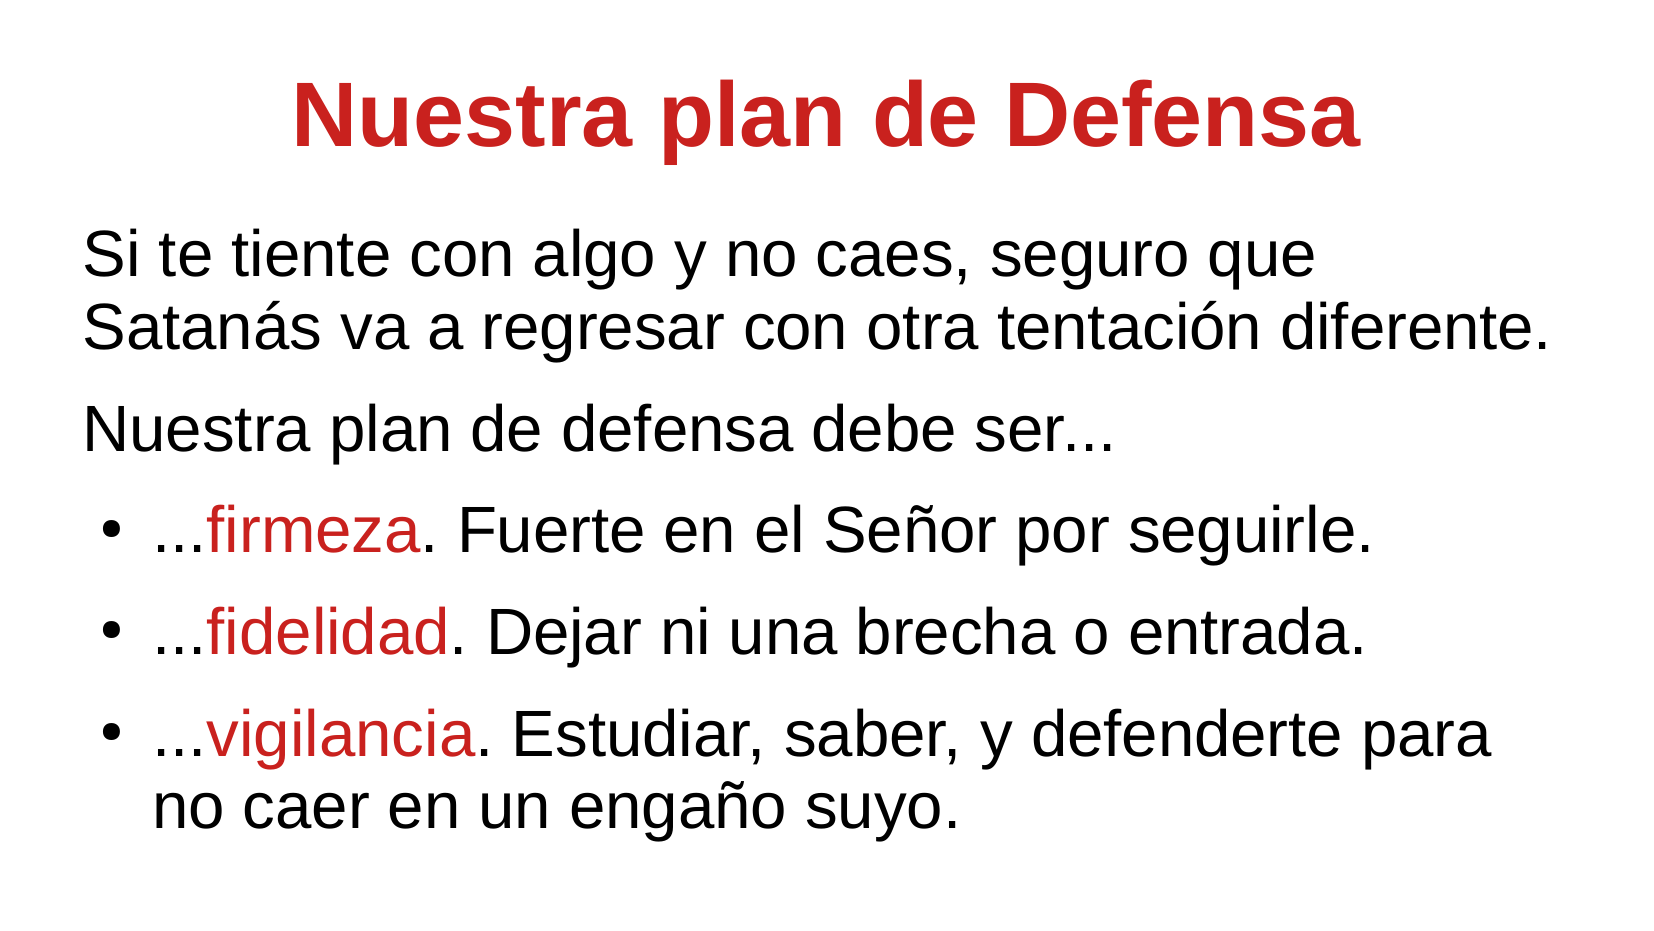

# Nuestra plan de Defensa
Si te tiente con algo y no caes, seguro que Satanás va a regresar con otra tentación diferente.
Nuestra plan de defensa debe ser...
...firmeza. Fuerte en el Señor por seguirle.
...fidelidad. Dejar ni una brecha o entrada.
...vigilancia. Estudiar, saber, y defenderte para no caer en un engaño suyo.